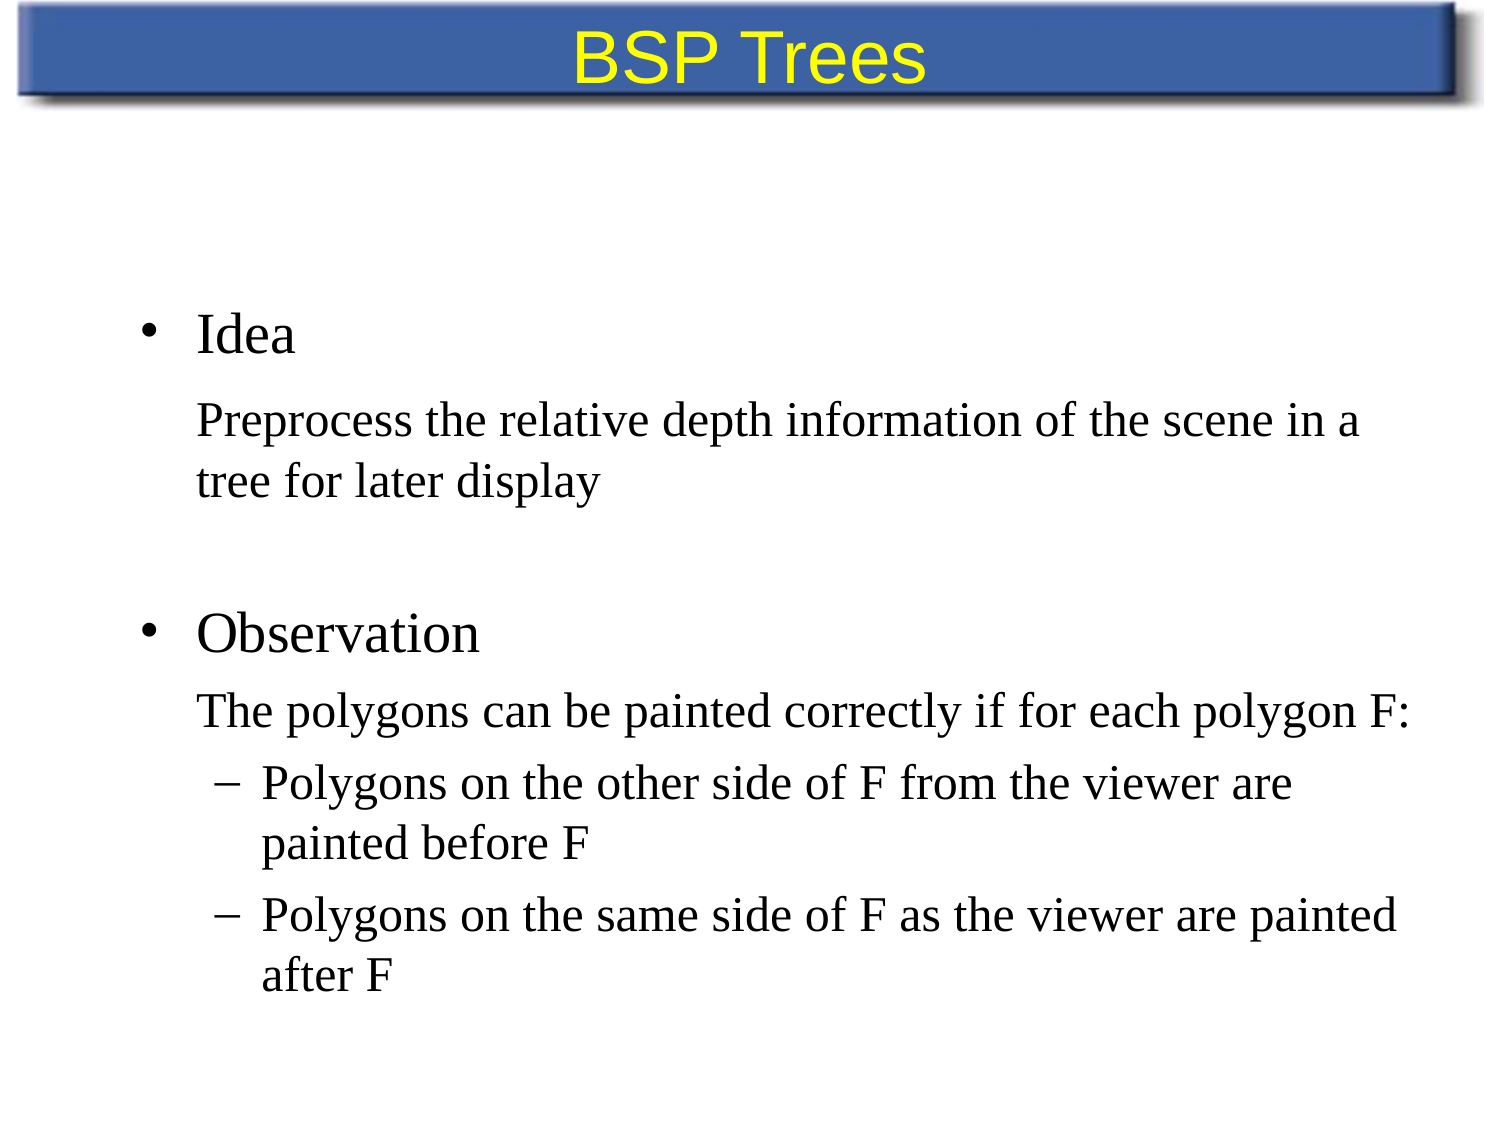

# BSP Trees
Idea
	Preprocess the relative depth information of the scene in a tree for later display
Observation
	The polygons can be painted correctly if for each polygon F:
Polygons on the other side of F from the viewer are painted before F
Polygons on the same side of F as the viewer are painted after F